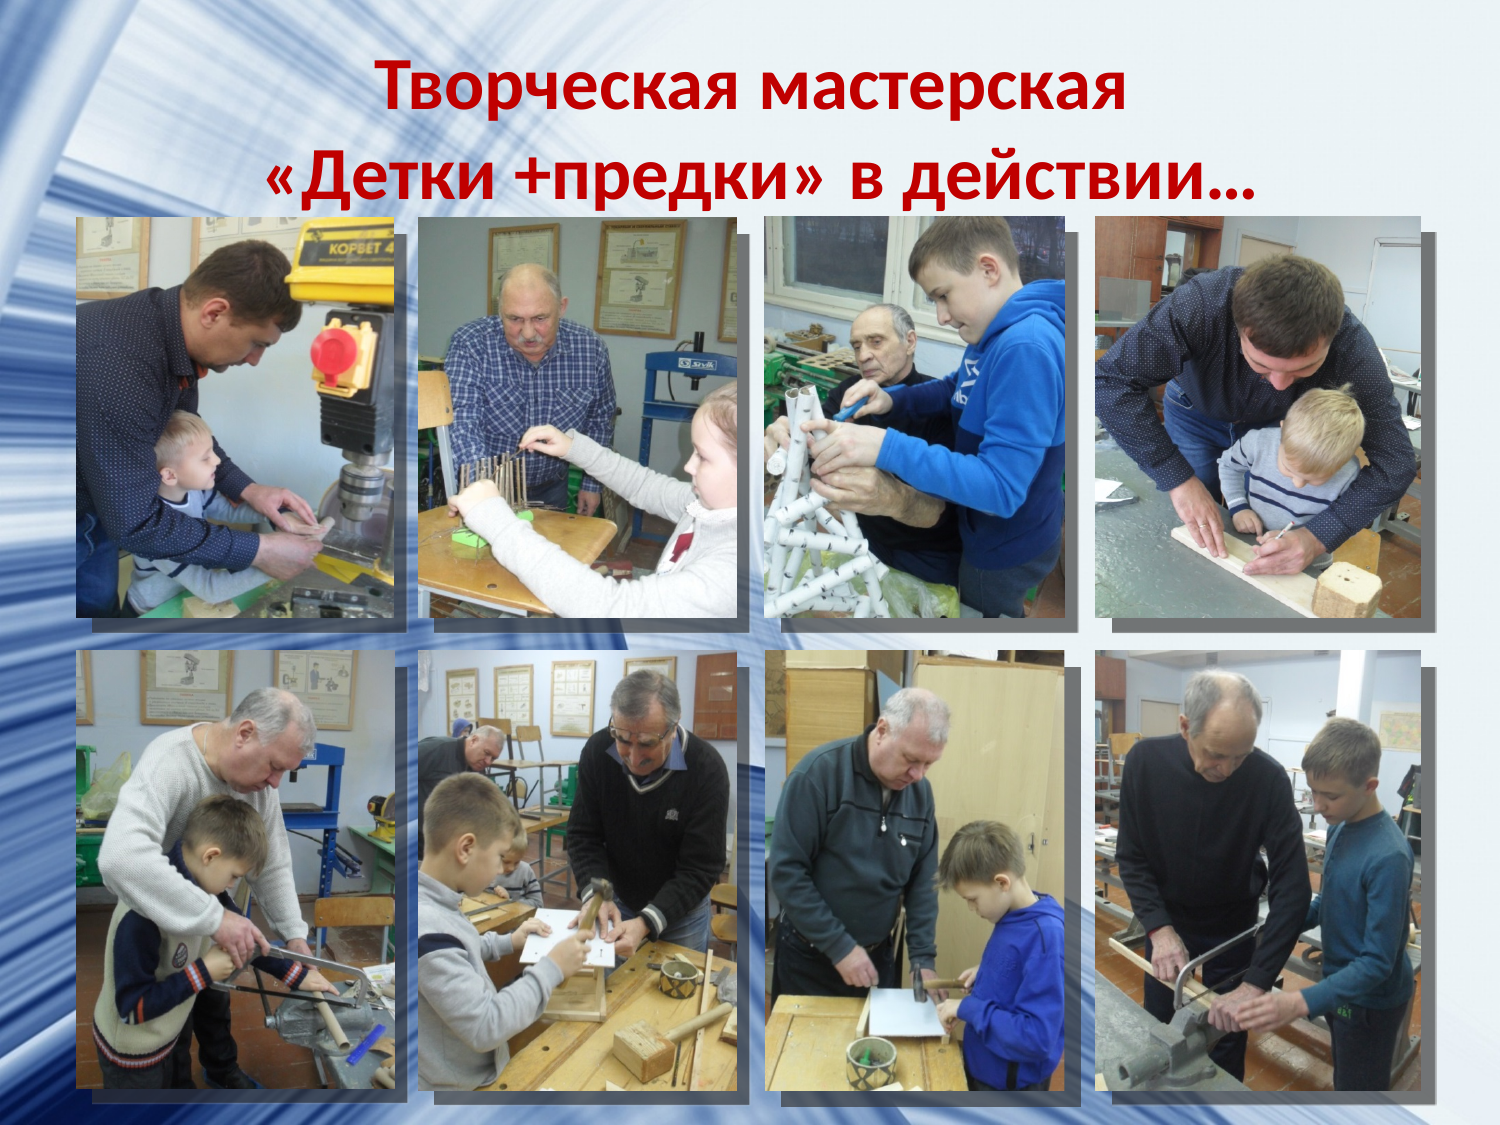

# Творческая мастерская «Детки +предки» в действии…